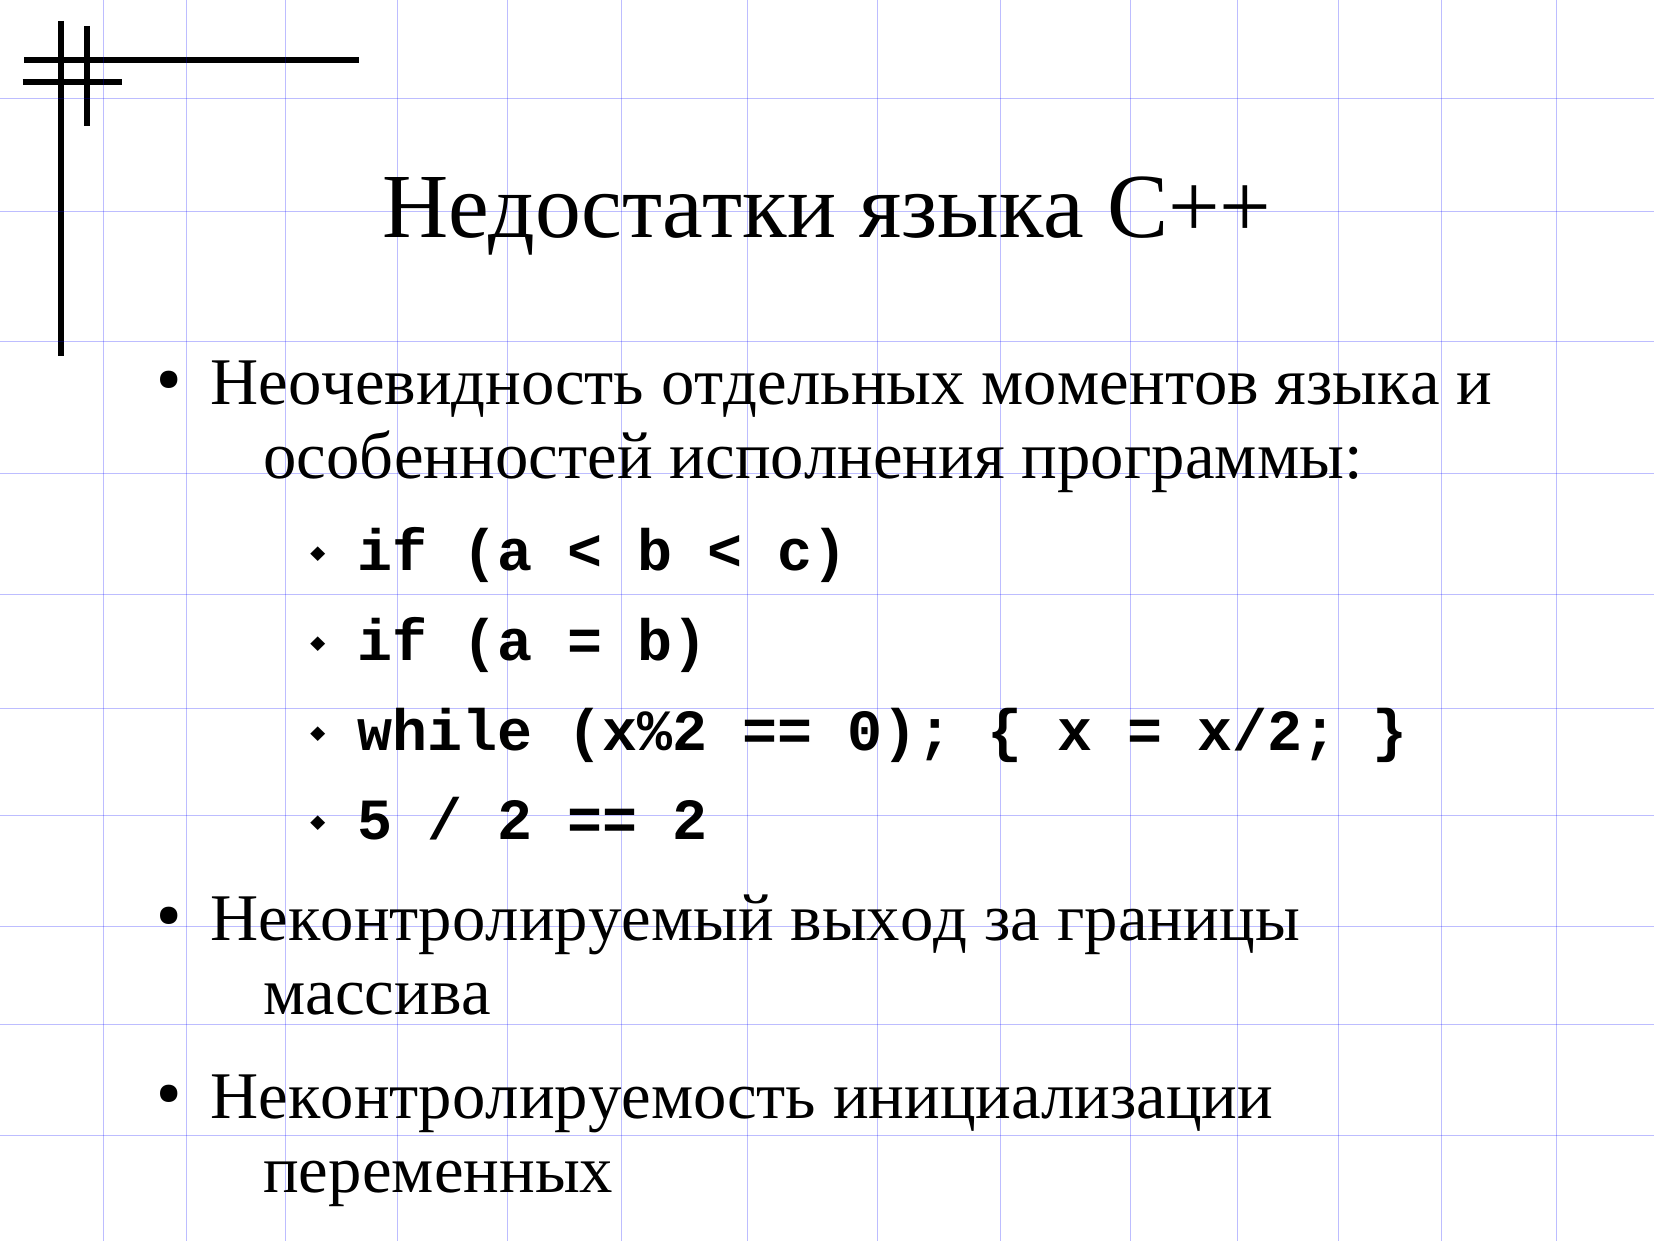

# Недостатки языка C++
Неочевидность отдельных моментов языка и особенностей исполнения программы:
if (a < b < c)
if (a = b)
while (x%2 == 0); { x = x/2; }
5 / 2 == 2
Неконтролируемый выход за границы массива
Неконтролируемость инициализации переменных